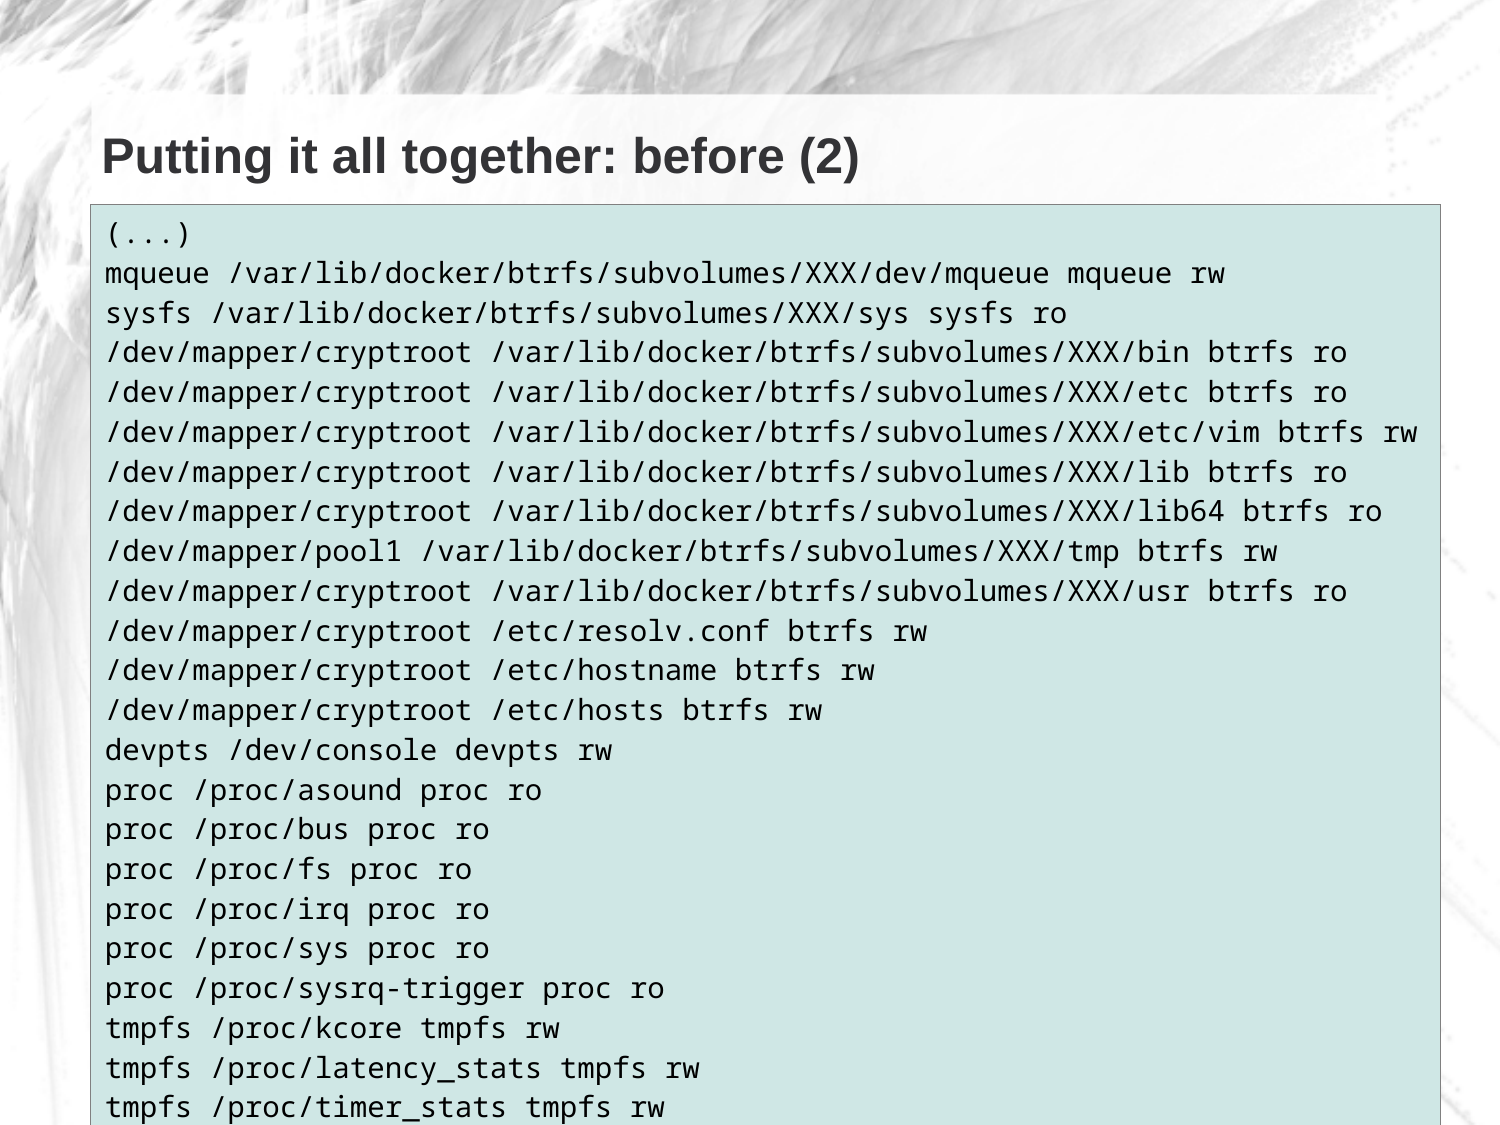

# Putting it all together: before (2)
(...)
mqueue /var/lib/docker/btrfs/subvolumes/XXX/dev/mqueue mqueue rw
sysfs /var/lib/docker/btrfs/subvolumes/XXX/sys sysfs ro
/dev/mapper/cryptroot /var/lib/docker/btrfs/subvolumes/XXX/bin btrfs ro
/dev/mapper/cryptroot /var/lib/docker/btrfs/subvolumes/XXX/etc btrfs ro
/dev/mapper/cryptroot /var/lib/docker/btrfs/subvolumes/XXX/etc/vim btrfs rw
/dev/mapper/cryptroot /var/lib/docker/btrfs/subvolumes/XXX/lib btrfs ro
/dev/mapper/cryptroot /var/lib/docker/btrfs/subvolumes/XXX/lib64 btrfs ro
/dev/mapper/pool1 /var/lib/docker/btrfs/subvolumes/XXX/tmp btrfs rw
/dev/mapper/cryptroot /var/lib/docker/btrfs/subvolumes/XXX/usr btrfs ro
/dev/mapper/cryptroot /etc/resolv.conf btrfs rw
/dev/mapper/cryptroot /etc/hostname btrfs rw
/dev/mapper/cryptroot /etc/hosts btrfs rw
devpts /dev/console devpts rw
proc /proc/asound proc ro
proc /proc/bus proc ro
proc /proc/fs proc ro
proc /proc/irq proc ro
proc /proc/sys proc ro
proc /proc/sysrq-trigger proc ro
tmpfs /proc/kcore tmpfs rw
tmpfs /proc/latency_stats tmpfs rw
tmpfs /proc/timer_stats tmpfs rw